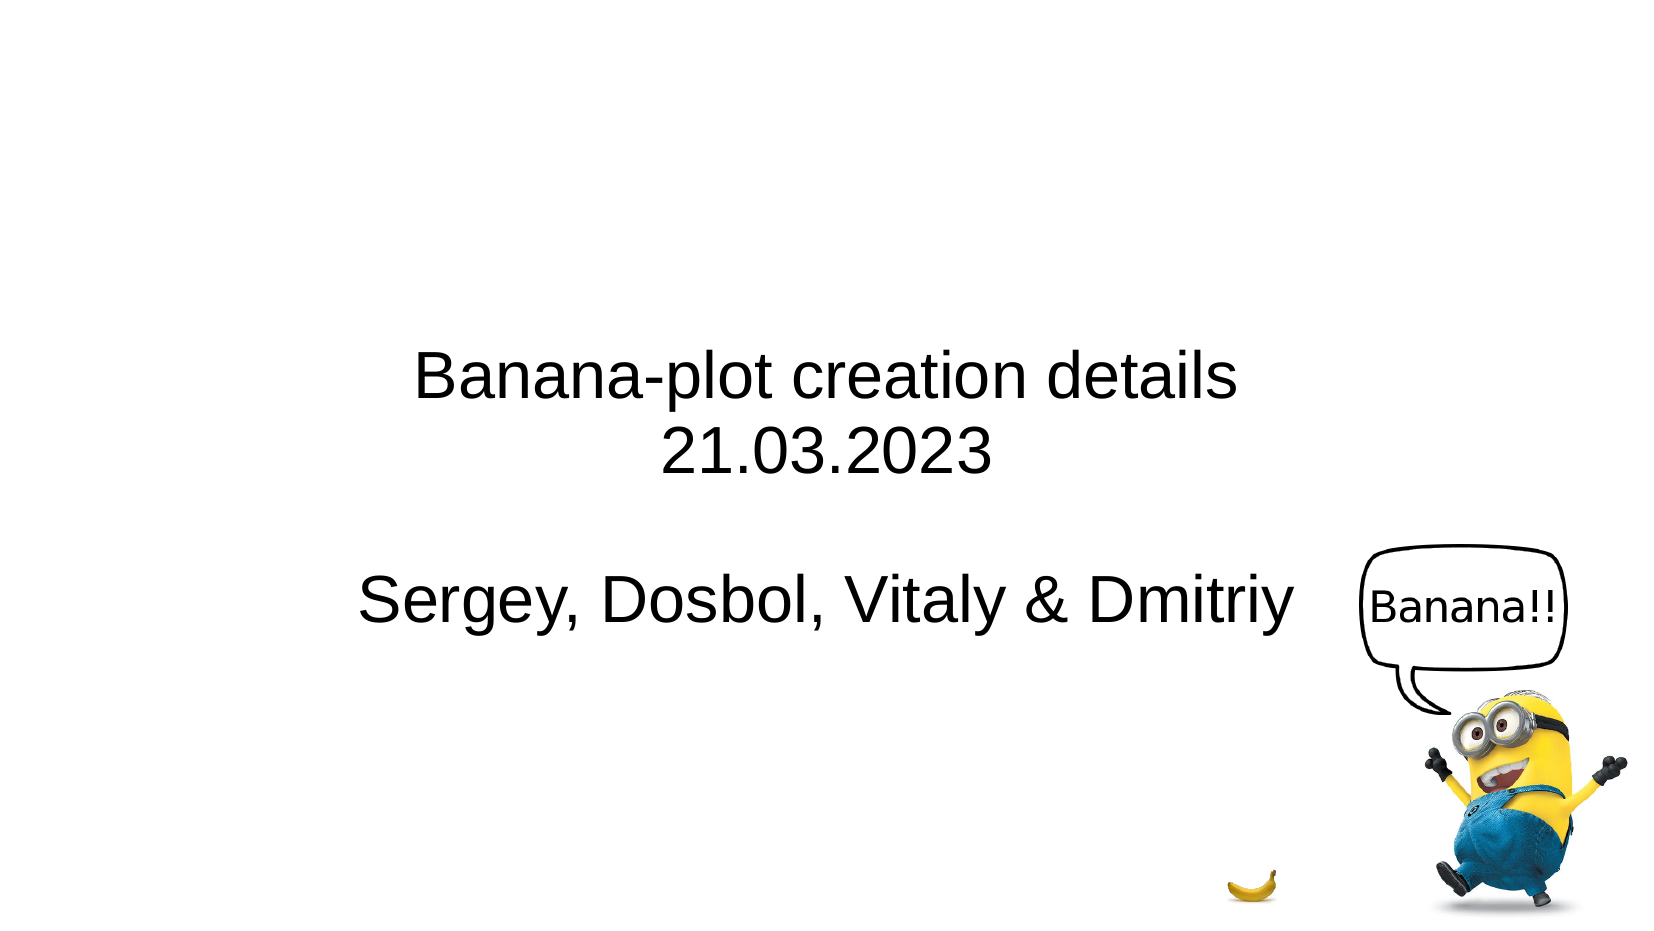

# Banana-plot creation details
21.03.2023
Sergey, Dosbol, Vitaly & Dmitriy